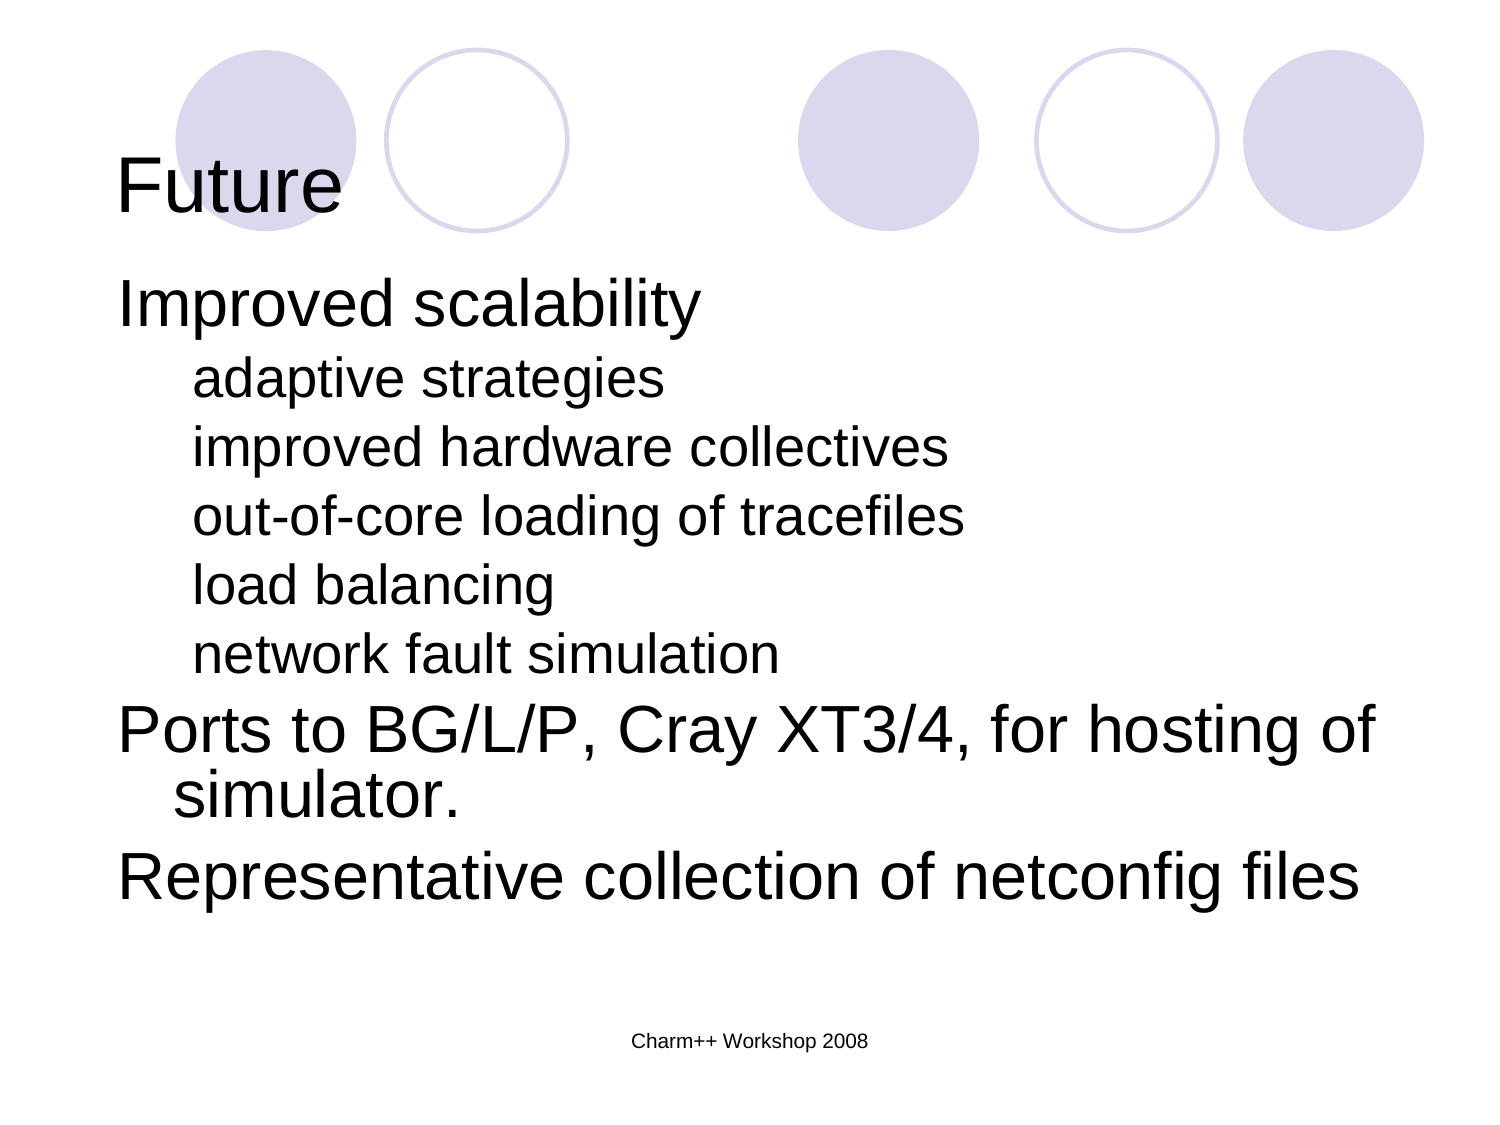

# Future
Improved scalability
adaptive strategies
improved hardware collectives
out-of-core loading of tracefiles
load balancing
network fault simulation
Ports to BG/L/P, Cray XT3/4, for hosting of simulator.
Representative collection of netconfig files
Charm++ Workshop 2008